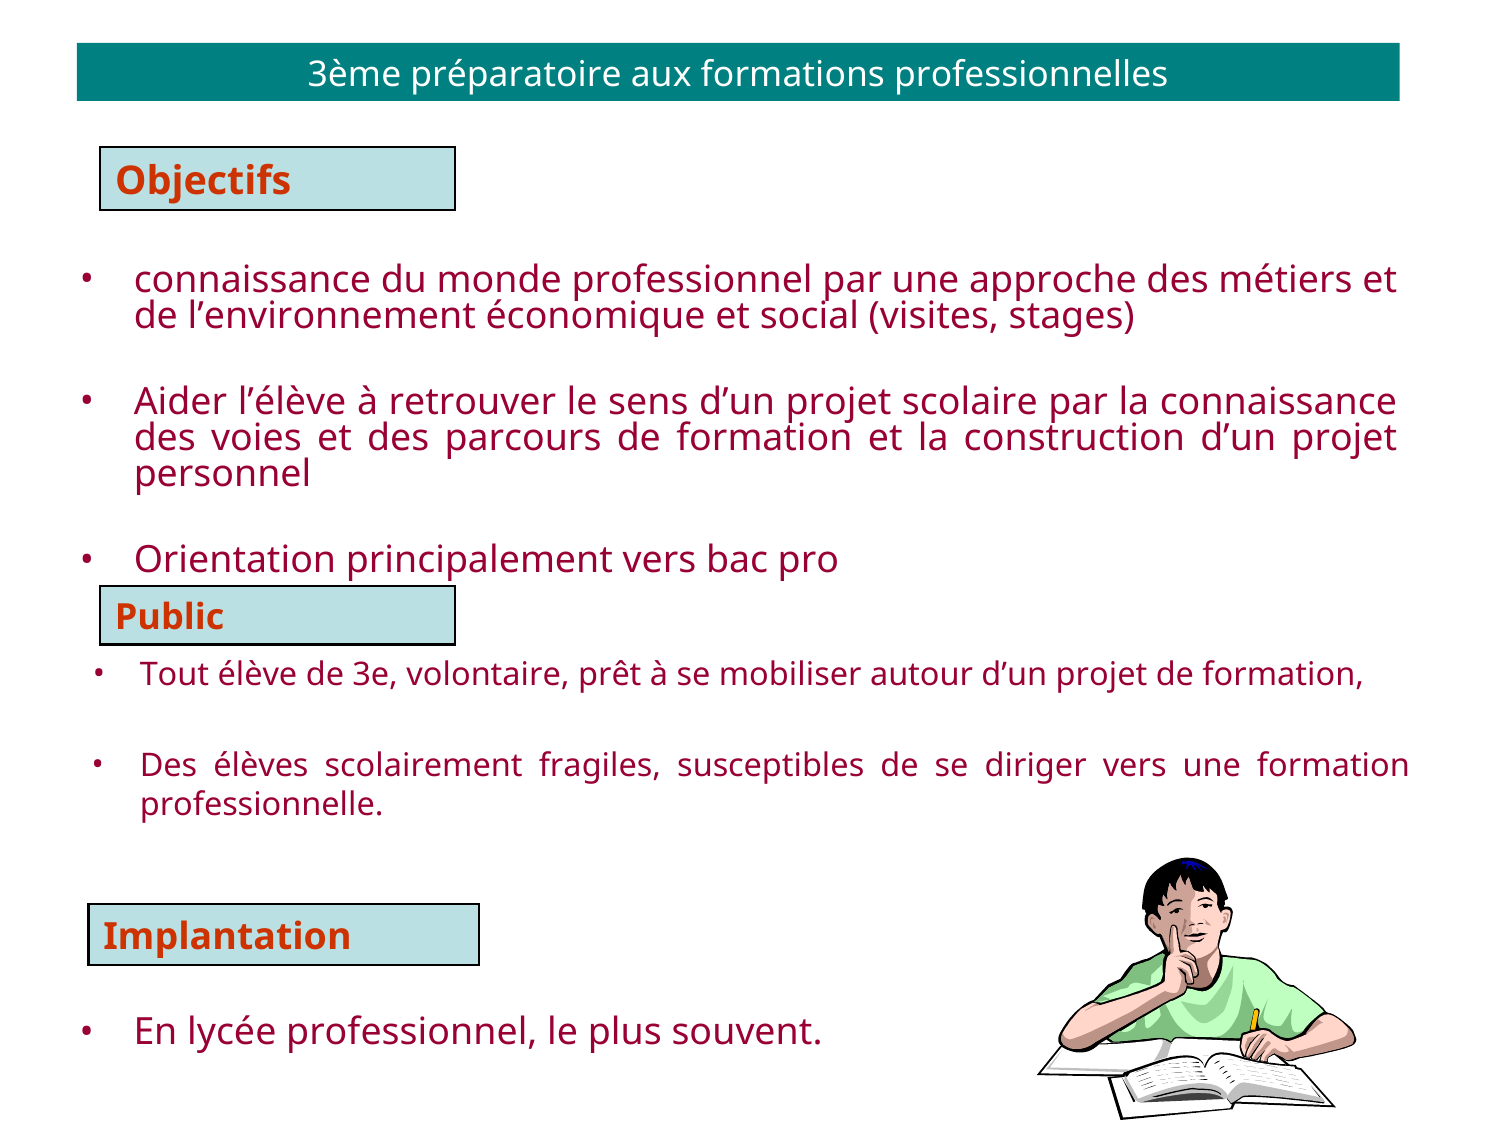

3ème préparatoire aux formations professionnelles
# Objectifs
connaissance du monde professionnel par une approche des métiers et de l’environnement économique et social (visites, stages)
Aider l’élève à retrouver le sens d’un projet scolaire par la connaissance des voies et des parcours de formation et la construction d’un projet personnel
Orientation principalement vers bac pro
Public
Tout élève de 3e, volontaire, prêt à se mobiliser autour d’un projet de formation,
Des élèves scolairement fragiles, susceptibles de se diriger vers une formation professionnelle.
Implantation
En lycée professionnel, le plus souvent.